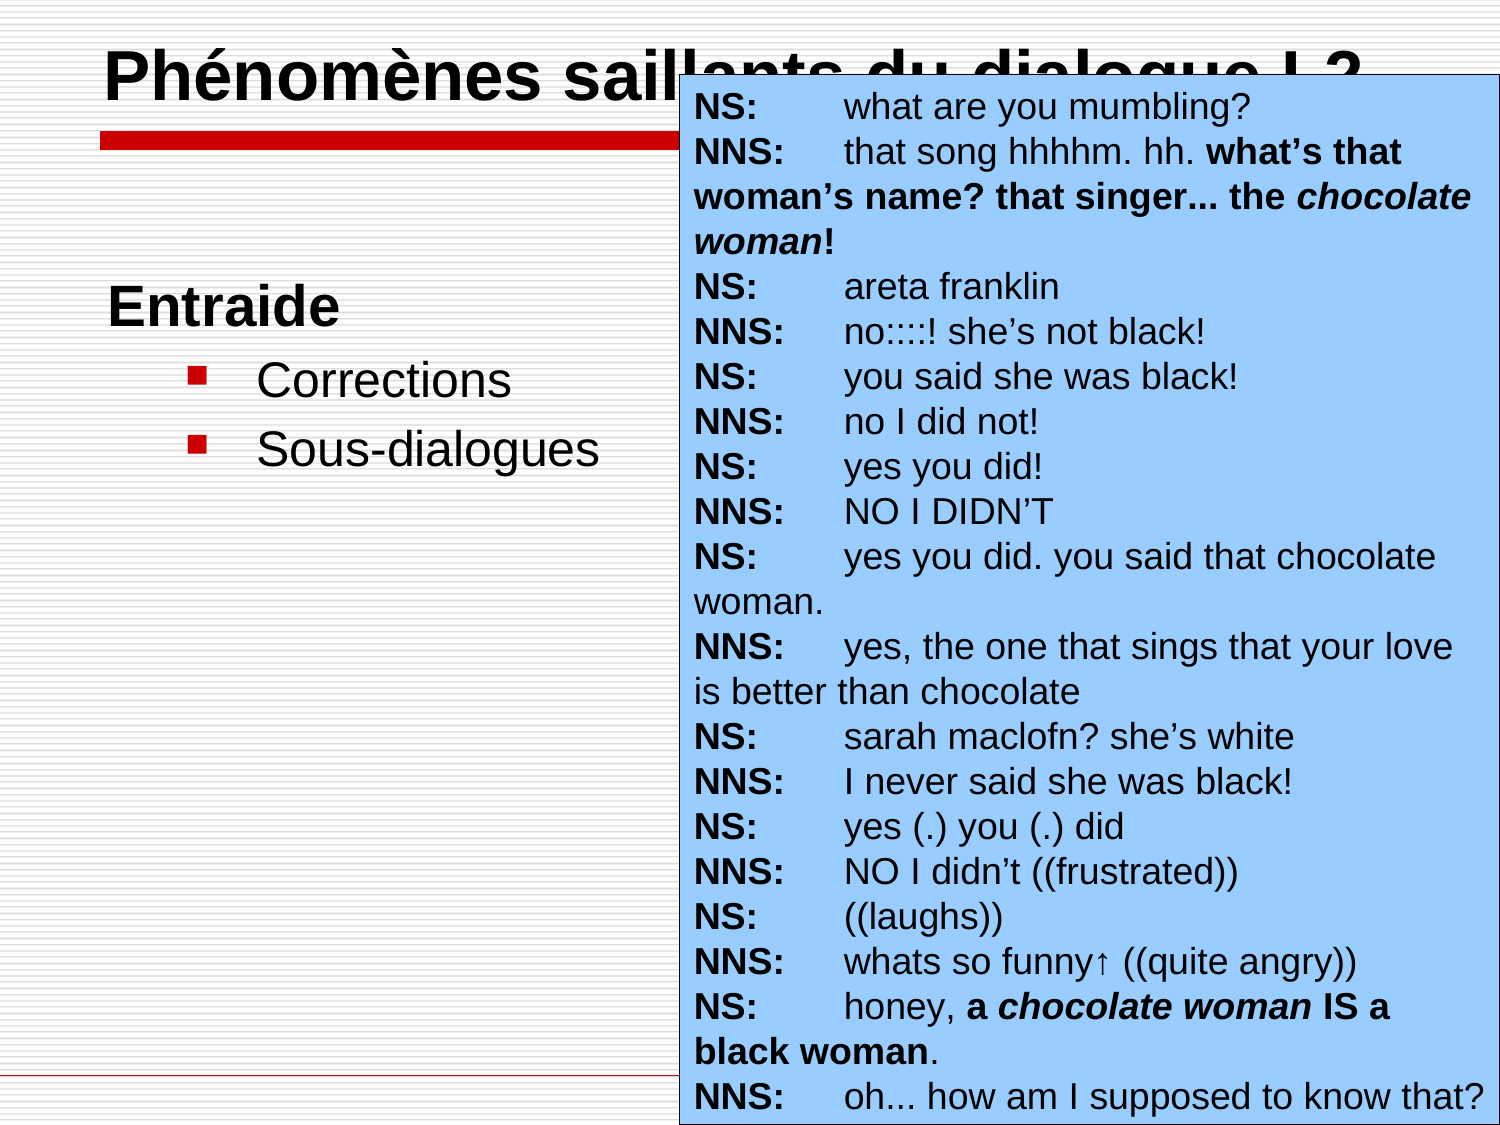

Phénomènes saillants du dialogue L2
NS: 	what are you mumbling?
NNS: 	that song hhhhm. hh. what’s that woman’s name? that singer... the chocolate woman!
NS:	areta franklin
NNS:	no::::! she’s not black!
NS: 	you said she was black!
NNS: 	no I did not!
NS: 	yes you did!
NNS: 	NO I DIDN’T
NS: 	yes you did. you said that chocolate woman.
NNS: 	yes, the one that sings that your love is better than chocolate
NS:	sarah maclofn? she’s white
NNS: 	I never said she was black!
NS:	yes (.) you (.) did
NNS: 	NO I didn’t ((frustrated))
NS:	((laughs))
NNS: 	whats so funny↑ ((quite angry))
NS: 	honey, a chocolate woman IS a black woman.
NNS: 	oh... how am I supposed to know that?
# Entraide
Corrections
Sous-dialogues
31